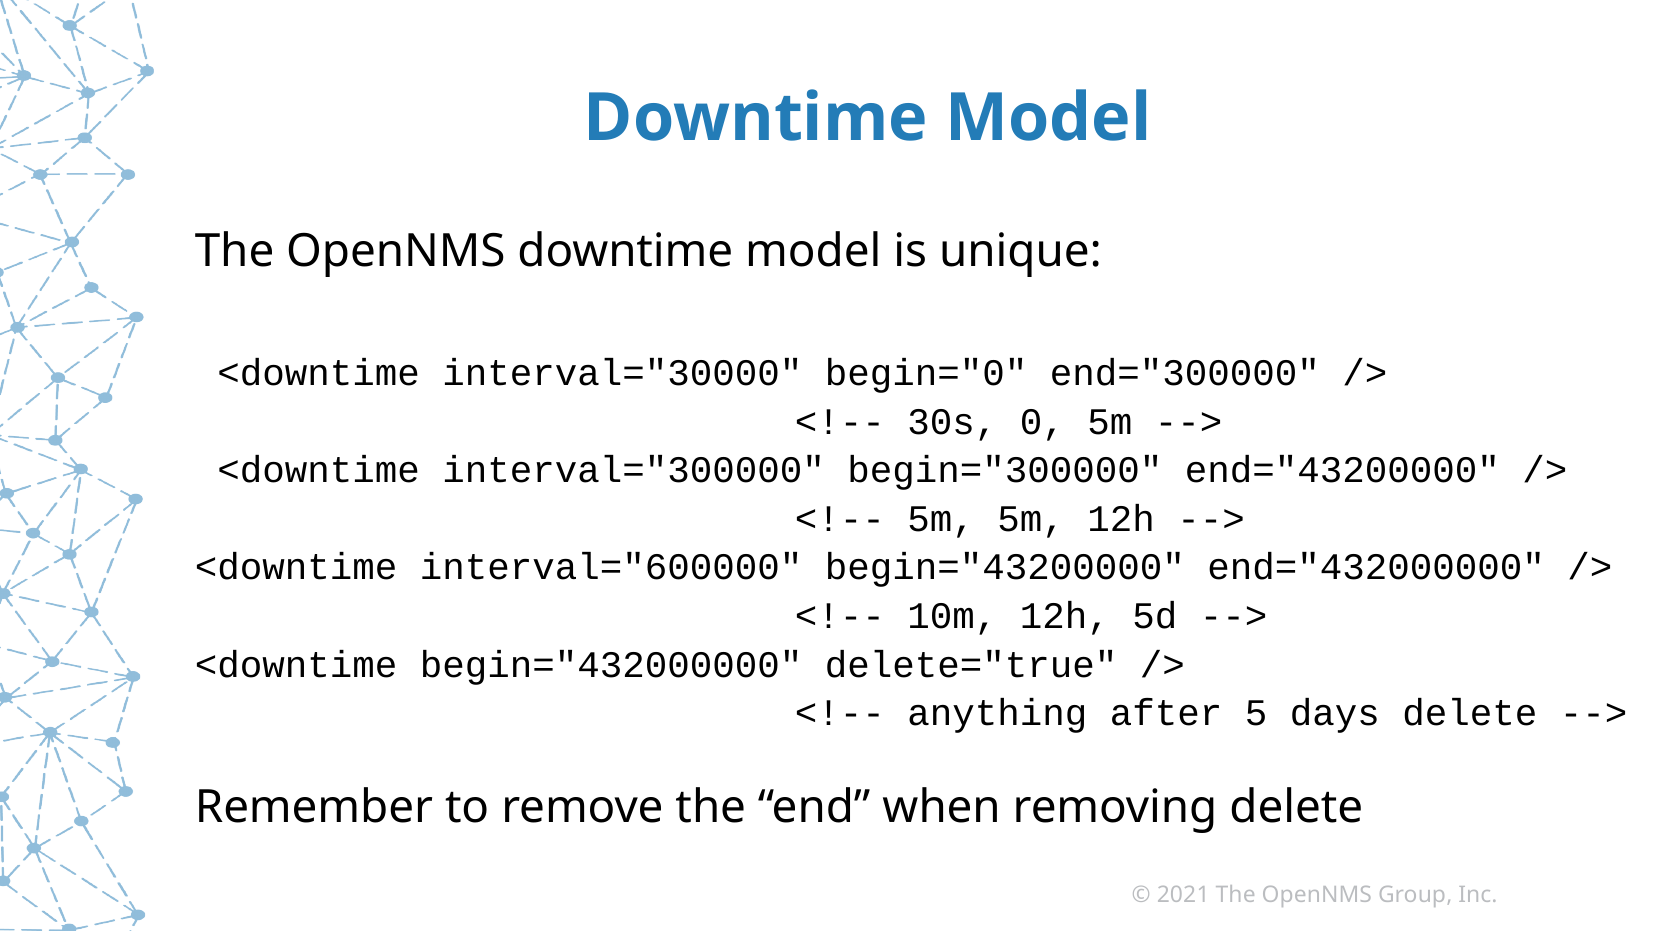

# Downtime Model
The OpenNMS downtime model is unique:
 <downtime interval="30000" begin="0" end="300000" />
 								<!-- 30s, 0, 5m -->
 <downtime interval="300000" begin="300000" end="43200000" />
								<!-- 5m, 5m, 12h -->
<downtime interval="600000" begin="43200000" end="432000000" />
								<!-- 10m, 12h, 5d -->
<downtime begin="432000000" delete="true" />
								<!-- anything after 5 days delete -->
Remember to remove the “end” when removing delete